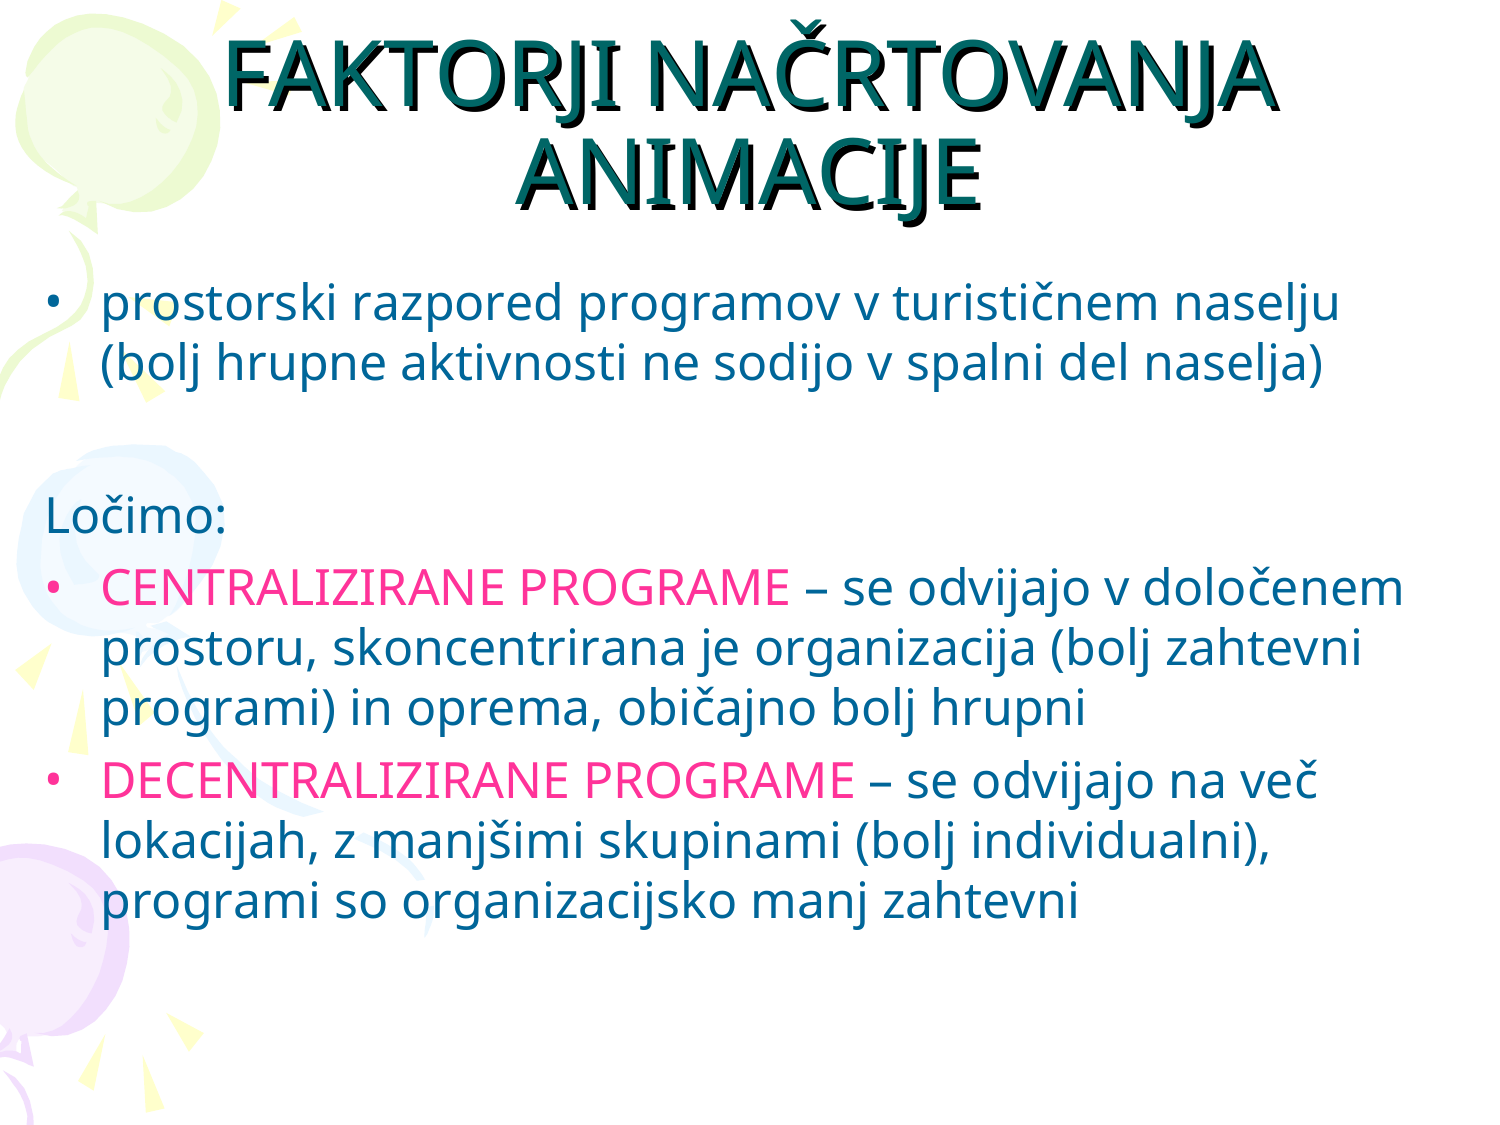

# FAKTORJI NAČRTOVANJA ANIMACIJE
prostorski razpored programov v turističnem naselju (bolj hrupne aktivnosti ne sodijo v spalni del naselja)
Ločimo:
CENTRALIZIRANE PROGRAME – se odvijajo v določenem prostoru, skoncentrirana je organizacija (bolj zahtevni programi) in oprema, običajno bolj hrupni
DECENTRALIZIRANE PROGRAME – se odvijajo na več lokacijah, z manjšimi skupinami (bolj individualni), programi so organizacijsko manj zahtevni